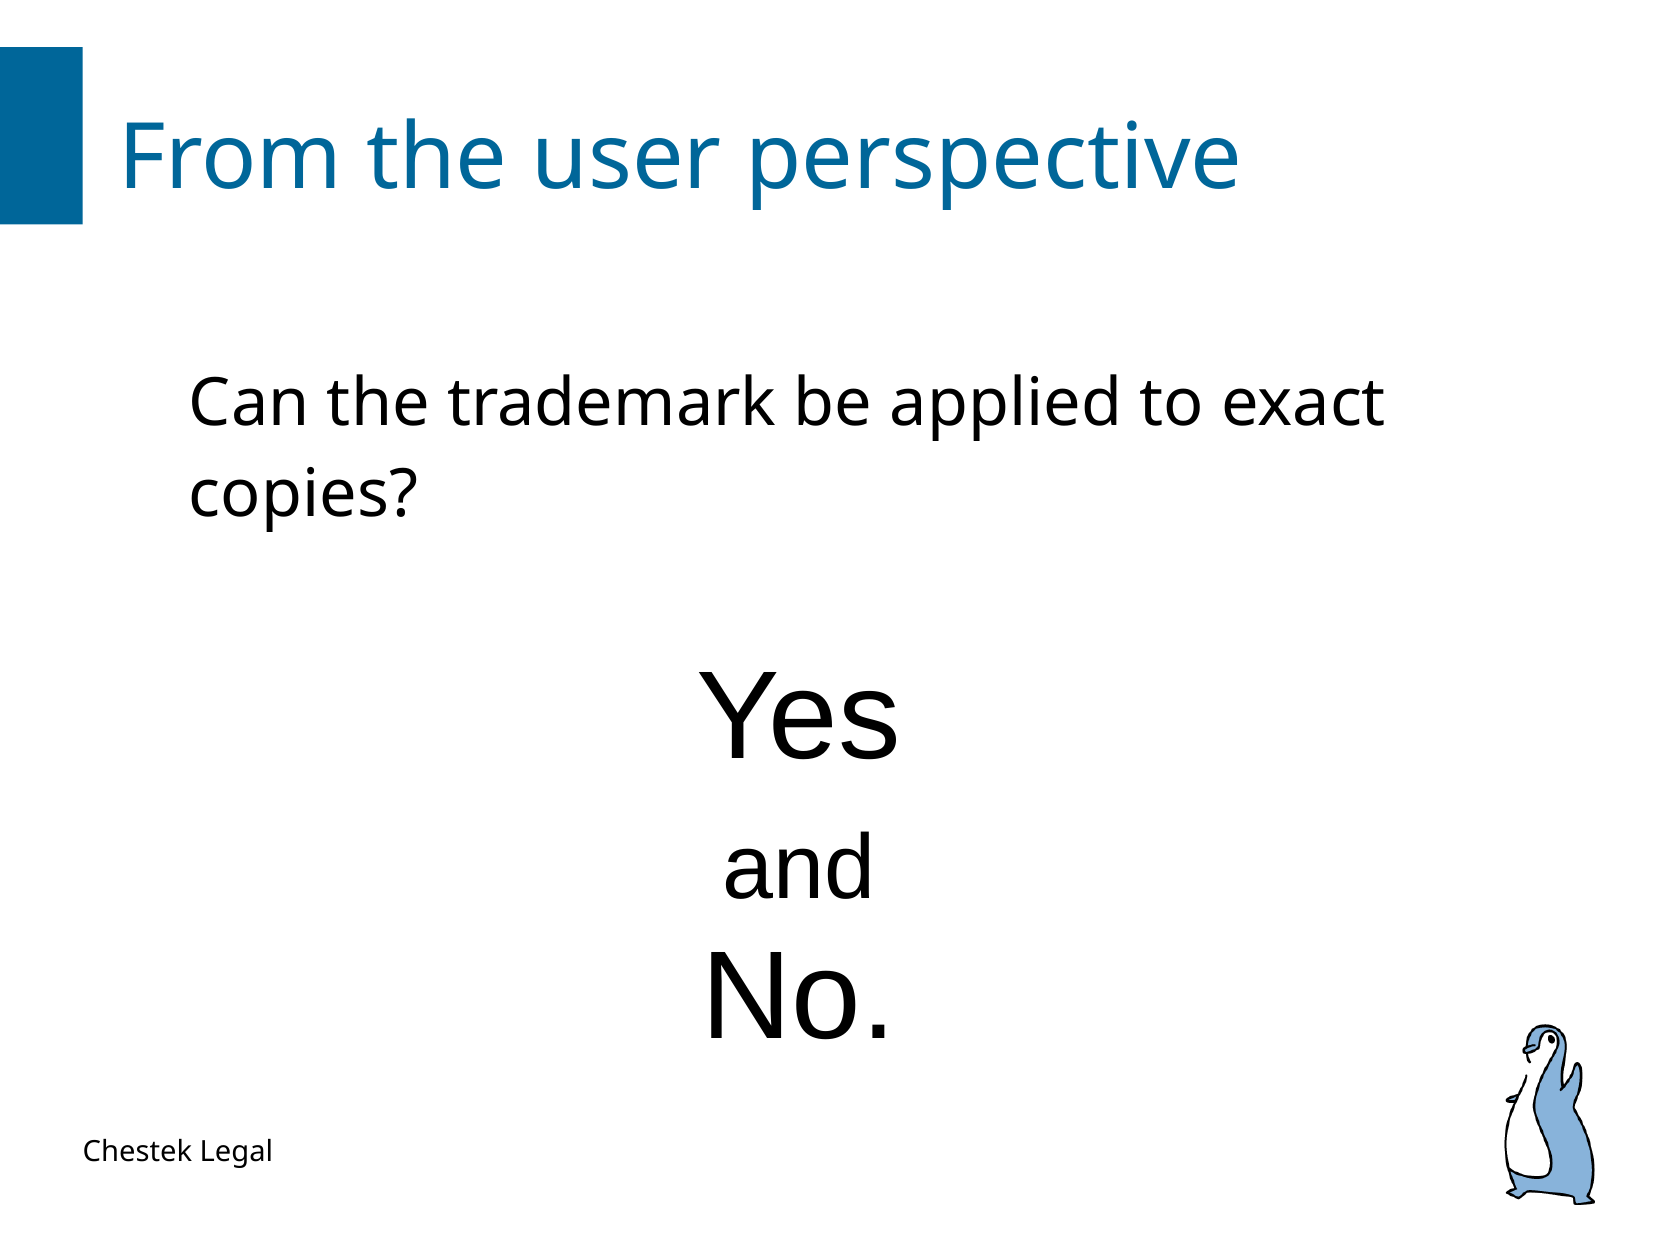

# From the user perspective
Can the trademark be applied to exact copies?
Yes and No.
15